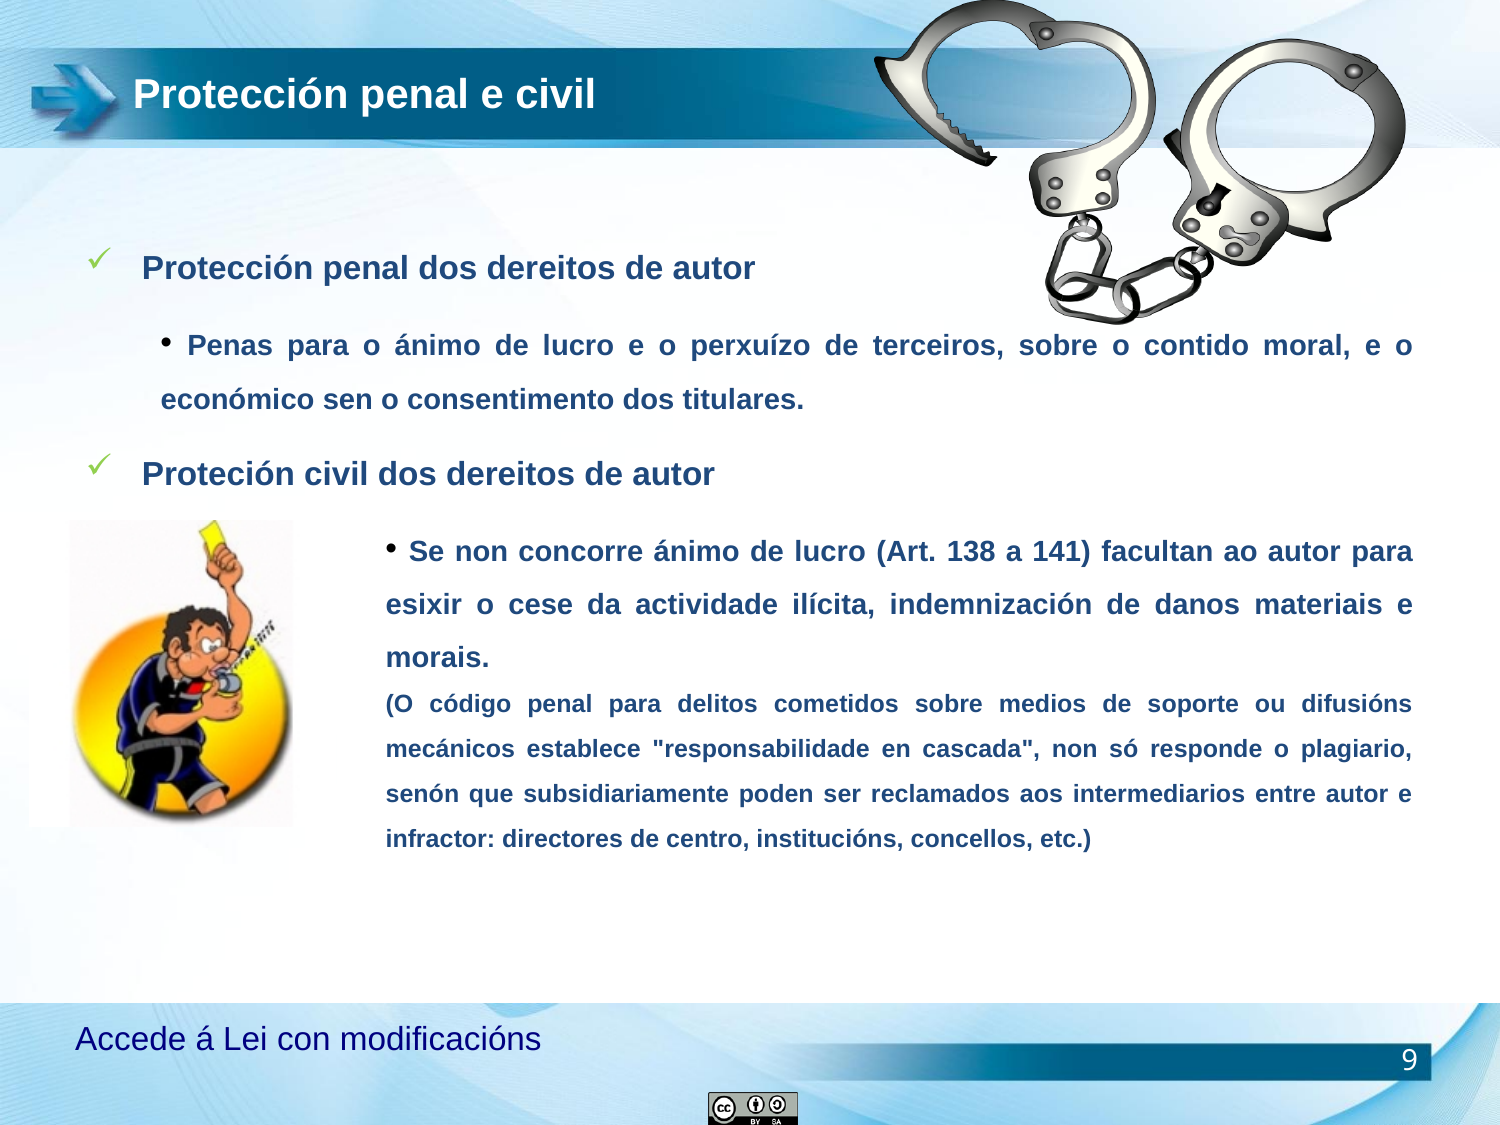

Protección penal e civil
Protección penal dos dereitos de autor
 Penas para o ánimo de lucro e o perxuízo de terceiros, sobre o contido moral, e o económico sen o consentimento dos titulares.
Proteción civil dos dereitos de autor
 Se non concorre ánimo de lucro (Art. 138 a 141) facultan ao autor para esixir o cese da actividade ilícita, indemnización de danos materiais e morais.
(O código penal para delitos cometidos sobre medios de soporte ou difusións mecánicos establece "responsabilidade en cascada", non só responde o plagiario, senón que subsidiariamente poden ser reclamados aos intermediarios entre autor e infractor: directores de centro, institucións, concellos, etc.)
Accede á Lei con modificacións